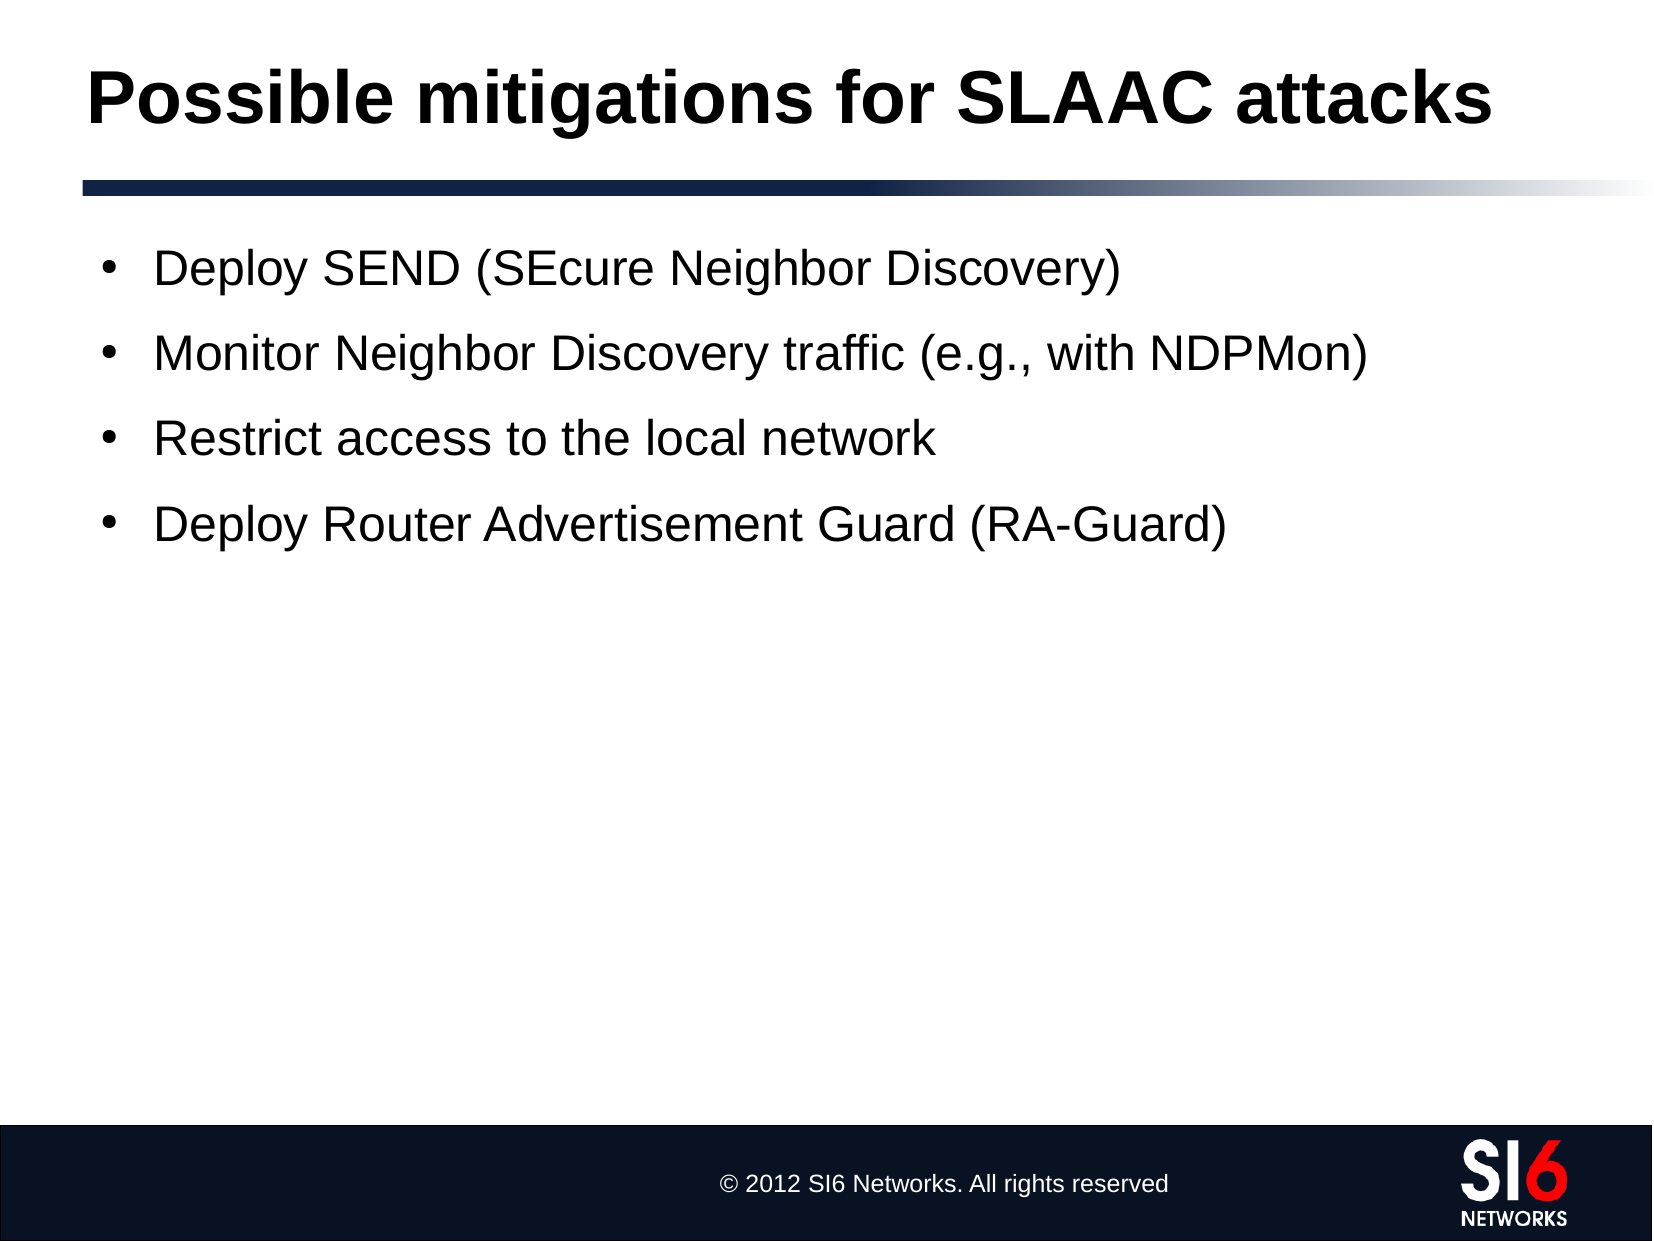

# Possible mitigations for SLAAC attacks
Deploy SEND (SEcure Neighbor Discovery)
Monitor Neighbor Discovery traffic (e.g., with NDPMon)
Restrict access to the local network
Deploy Router Advertisement Guard (RA-Guard)